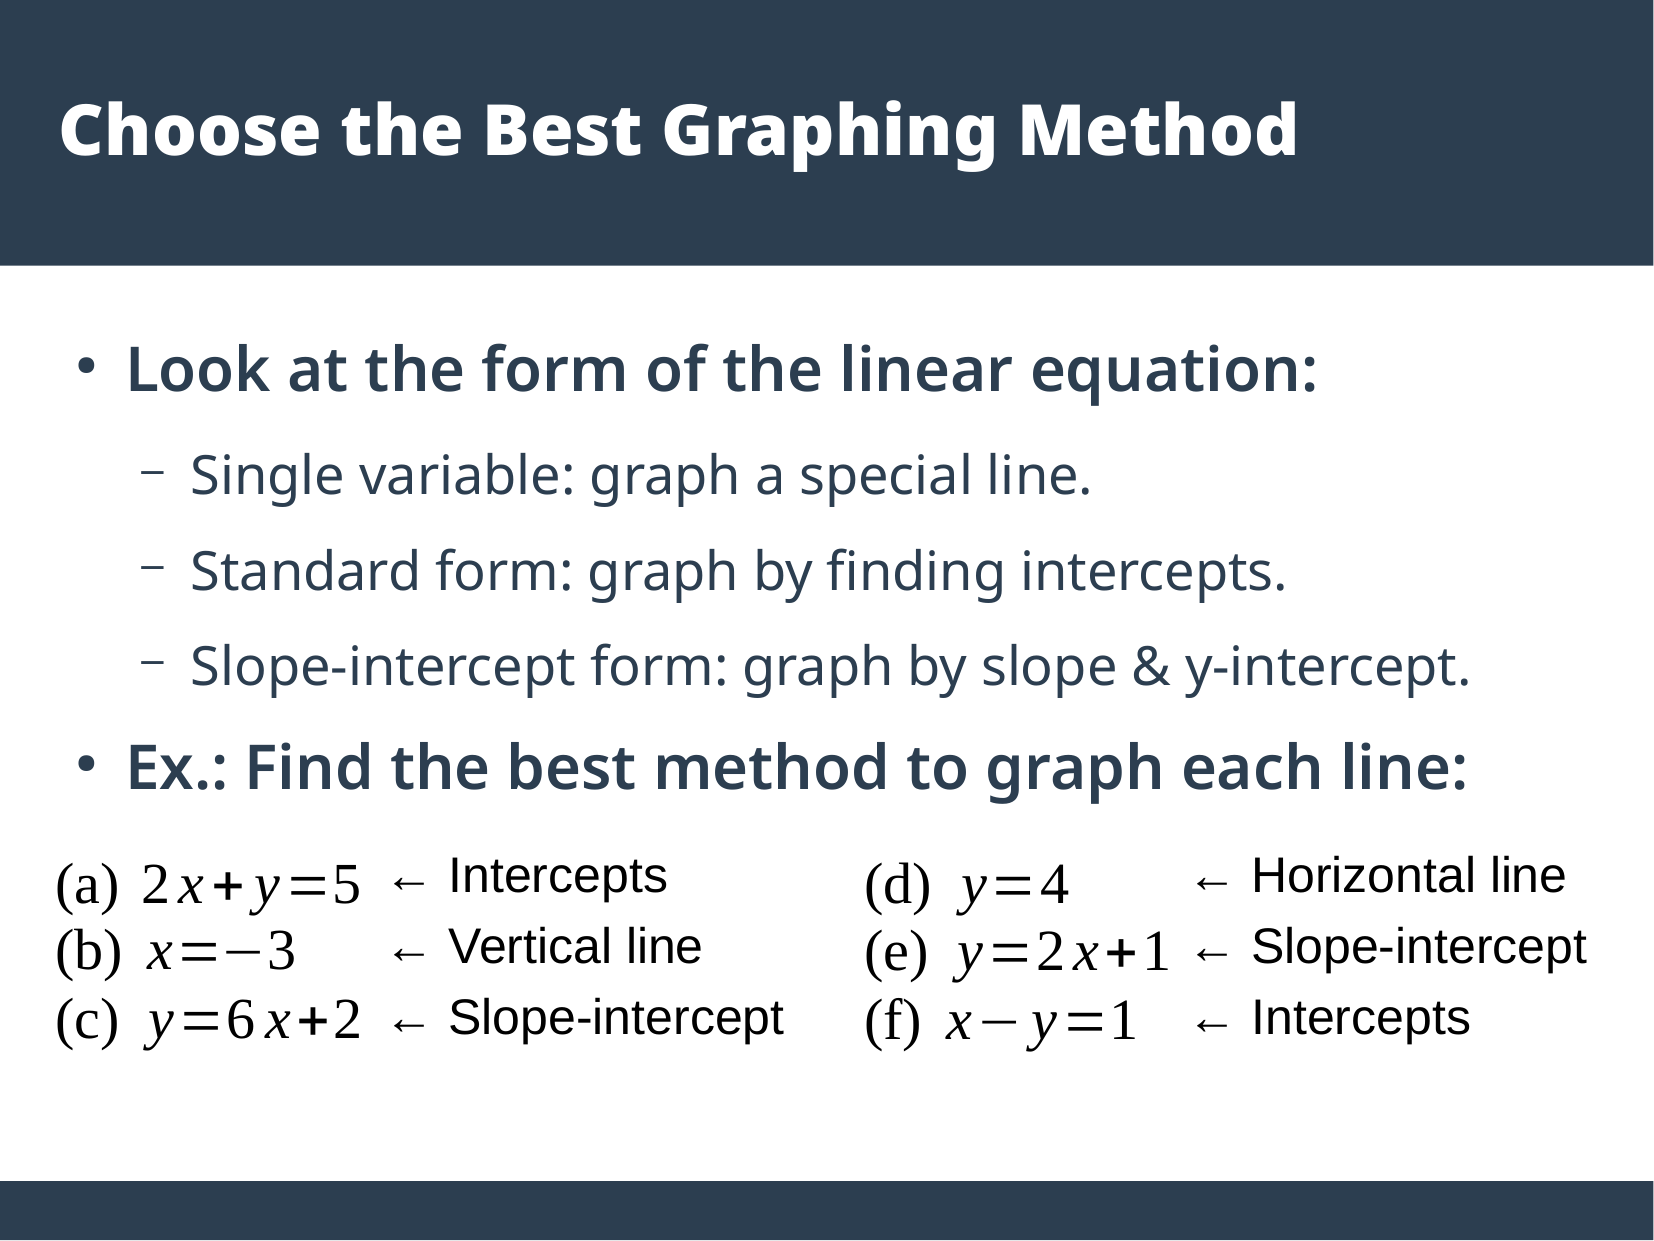

# Choose the Best Graphing Method
Look at the form of the linear equation:
Single variable: graph a special line.
Standard form: graph by finding intercepts.
Slope-intercept form: graph by slope & y-intercept.
Ex.: Find the best method to graph each line:
← Intercepts
← Vertical line
← Slope-intercept
← Horizontal line
← Slope-intercept
← Intercepts